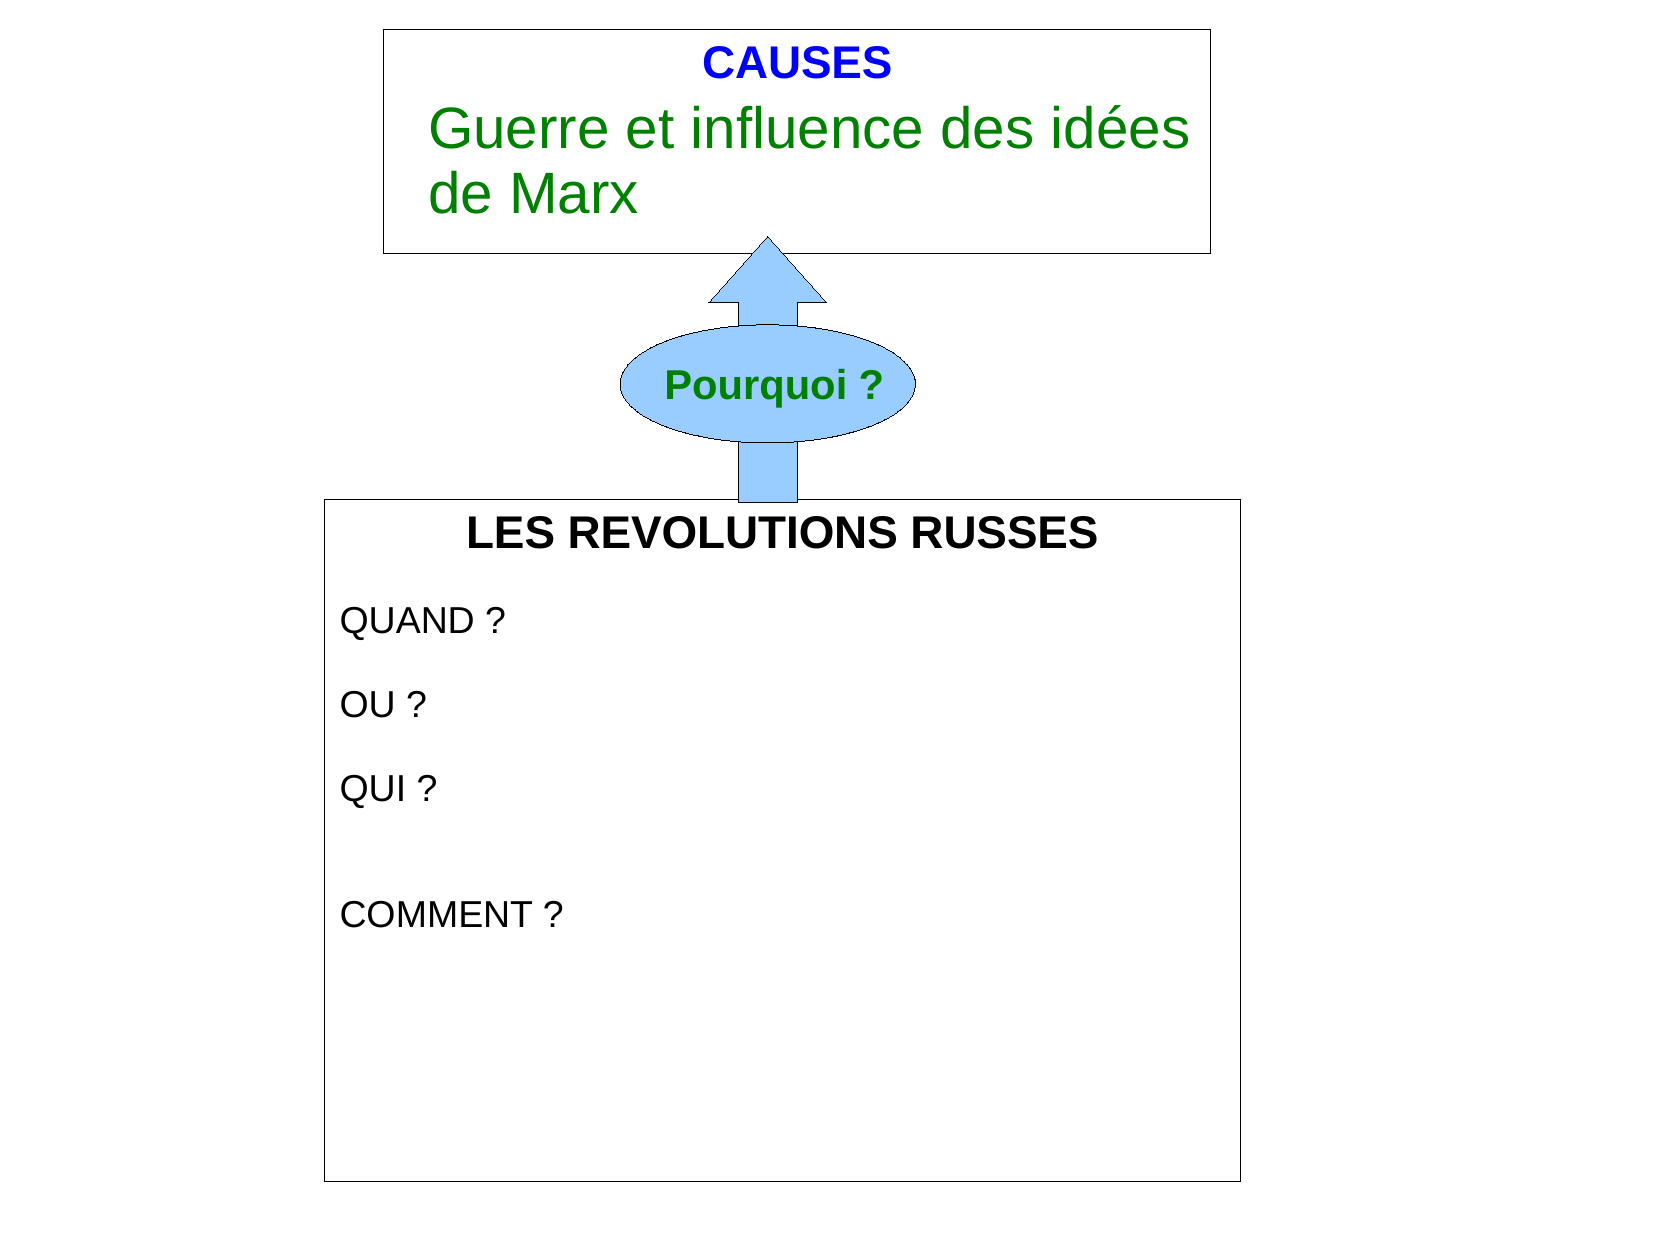

CAUSES
Guerre et influence des idées
de Marx
Pourquoi ?
LES REVOLUTIONS RUSSES
QUAND ?
OU ?
QUI ?
COMMENT ?